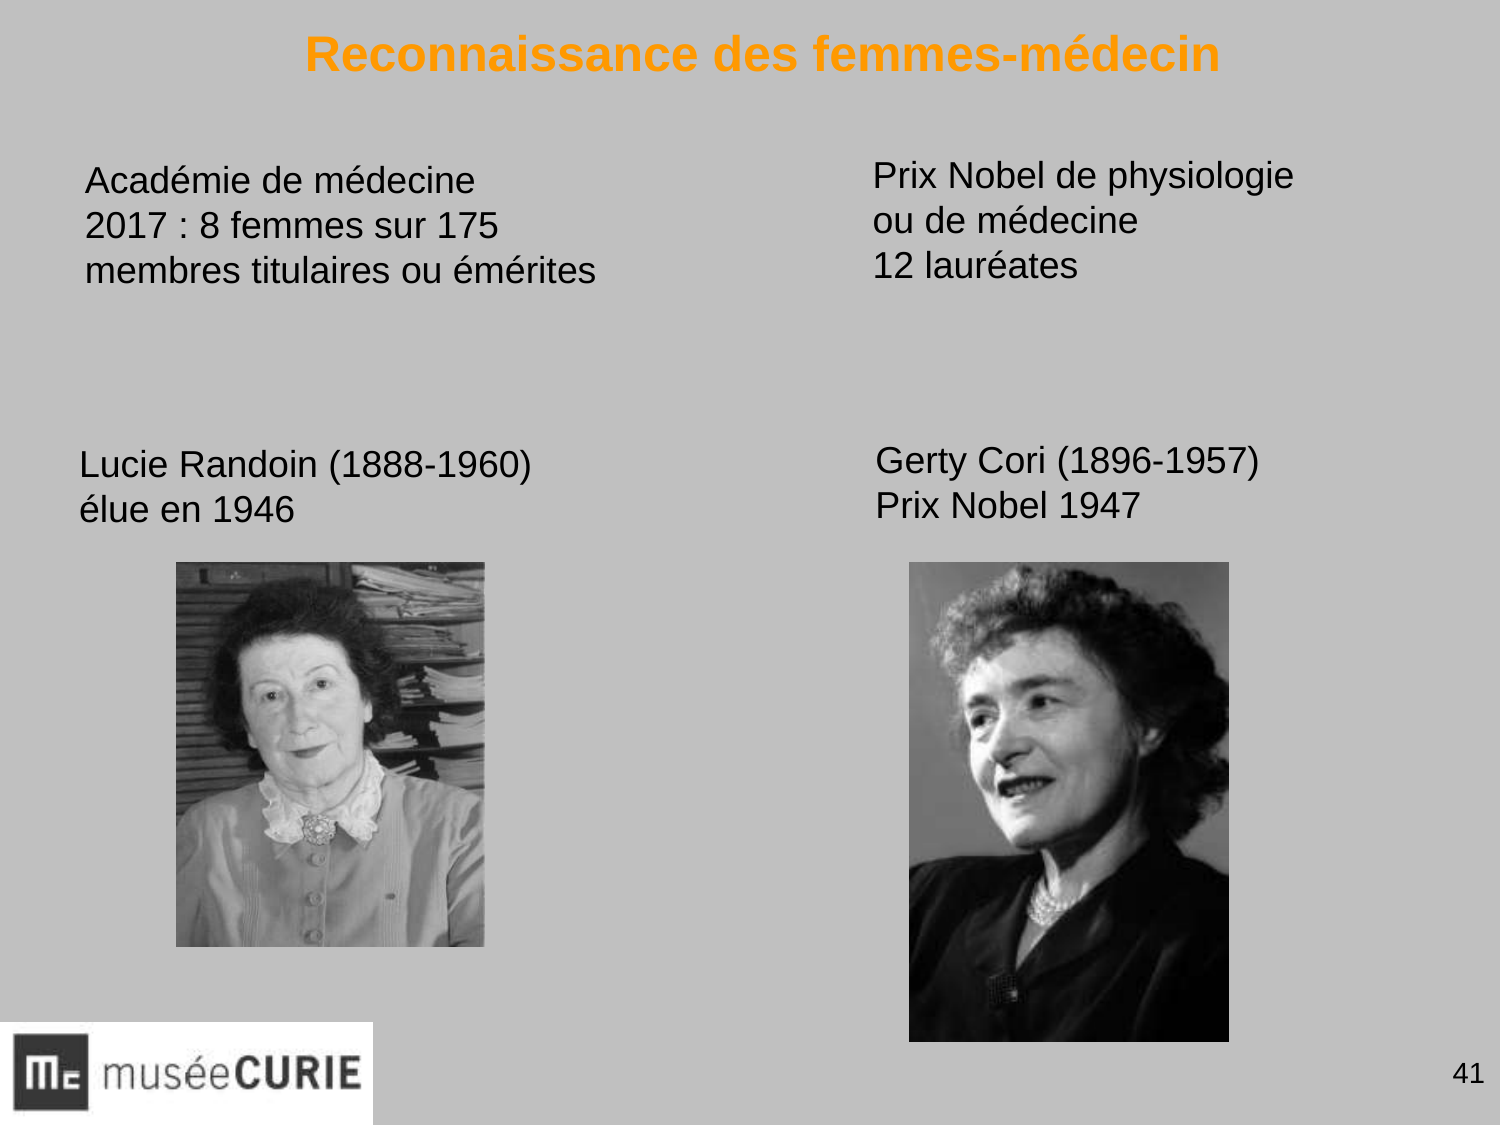

Reconnaissance des femmes-médecin
Prix Nobel de physiologie ou de médecine
12 lauréates
Académie de médecine
2017 : 8 femmes sur 175 membres titulaires ou émérites
Gerty Cori (1896-1957)
Prix Nobel 1947
Lucie Randoin (1888-1960) élue en 1946